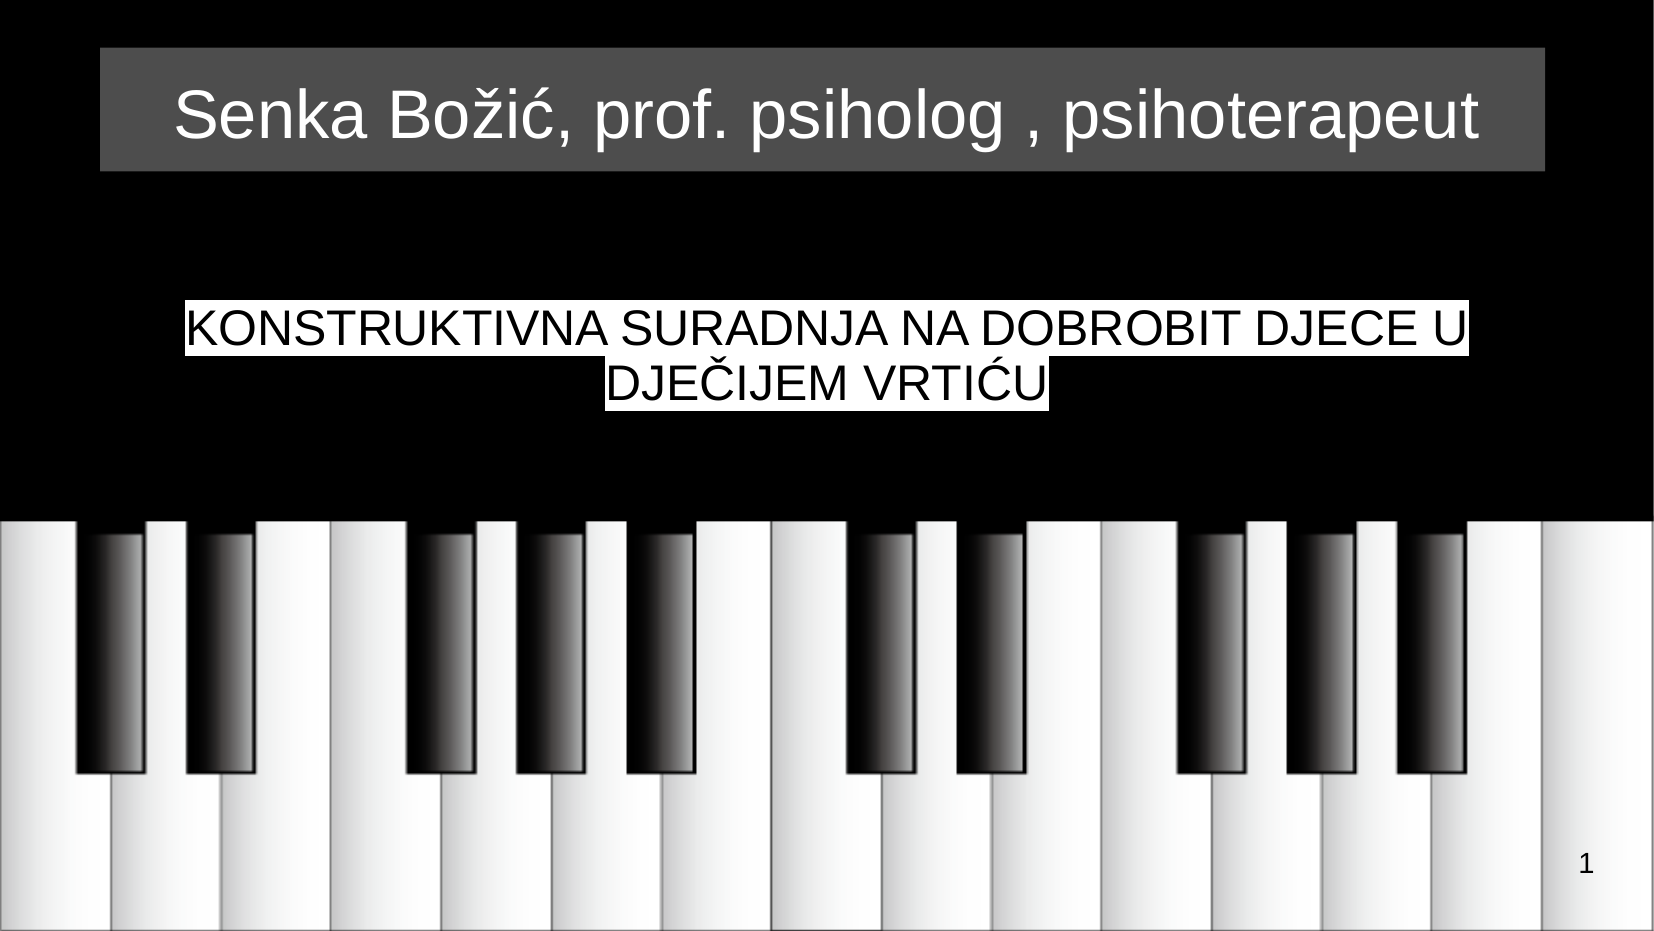

# Senka Božić, prof. psiholog , psihoterapeut
KONSTRUKTIVNA SURADNJA NA DOBROBIT DJECE U DJEČIJEM VRTIĆU